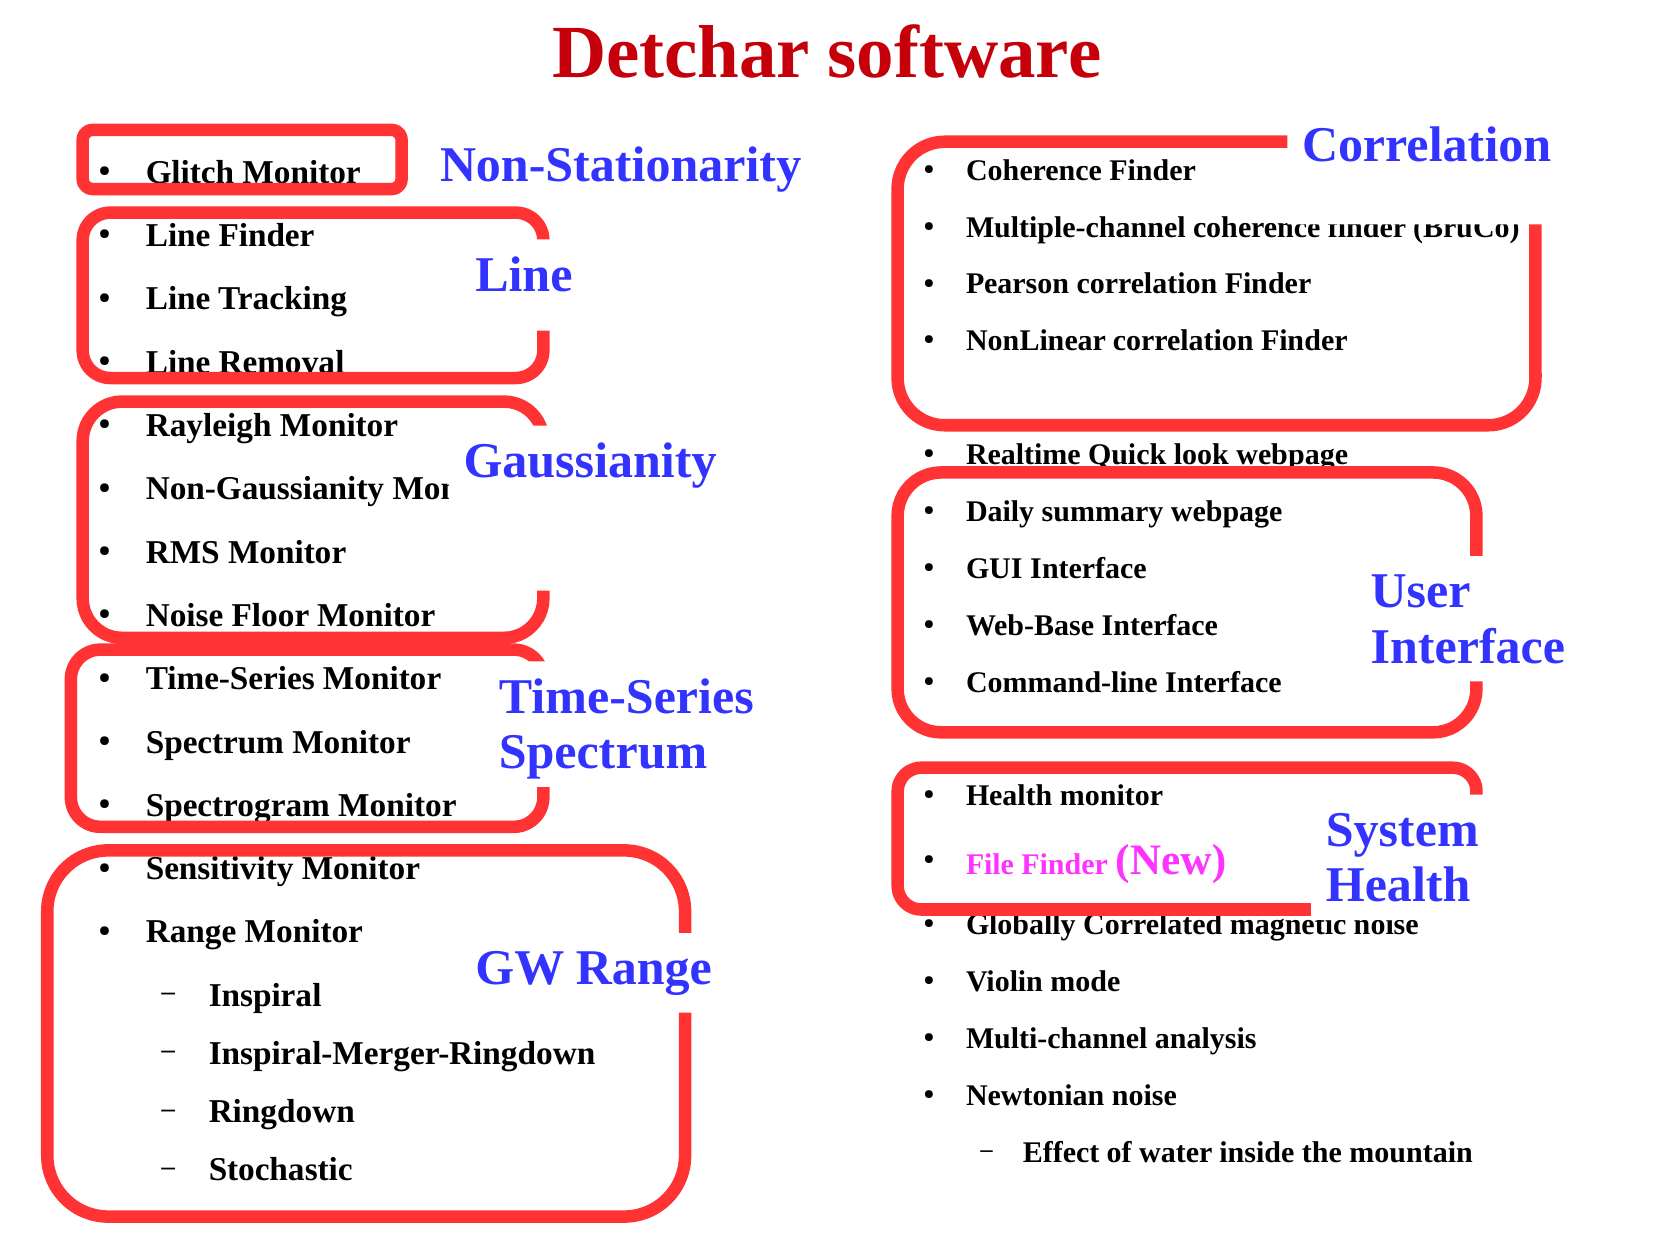

# Detchar software
Correlation
Non-Stationarity
Glitch Monitor
Line Finder
Line Tracking
Line Removal
Rayleigh Monitor
Non-Gaussianity Monitor
RMS Monitor
Noise Floor Monitor
Time-Series Monitor
Spectrum Monitor
Spectrogram Monitor
Sensitivity Monitor
Range Monitor
Inspiral
Inspiral-Merger-Ringdown
Ringdown
Stochastic
Coherence Finder
Multiple-channel coherence finder (BruCo)
Pearson correlation Finder
NonLinear correlation Finder
Realtime Quick look webpage
Daily summary webpage
GUI Interface
Web-Base Interface
Command-line Interface
Health monitor
File Finder (New)
Globally Correlated magnetic noise
Violin mode
Multi-channel analysis
Newtonian noise
Effect of water inside the mountain
Line
Gaussianity
User Interface
Time-Series
Spectrum
System
Health
GW Range